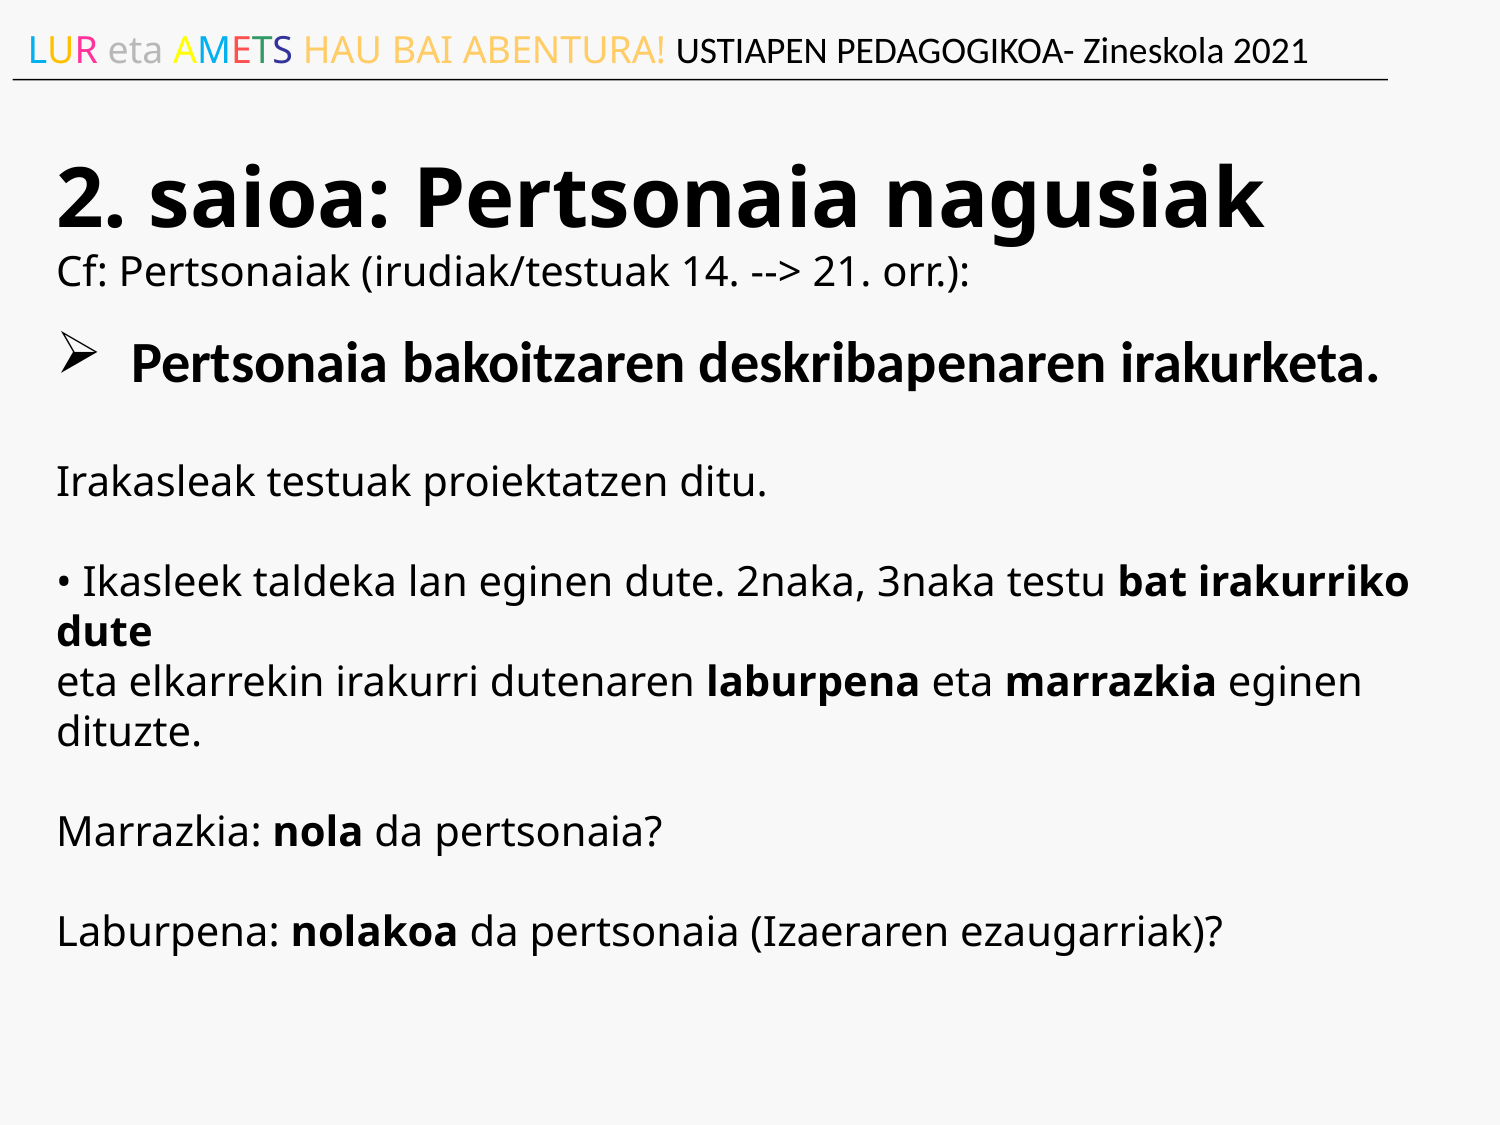

LUR eta AMETS HAU BAI ABENTURA! USTIAPEN PEDAGOGIKOA- Zineskola 2021
2. saioa: Pertsonaia nagusiak
Cf: Pertsonaiak (irudiak/testuak 14. --> 21. orr.):
Pertsonaia bakoitzaren deskribapenaren irakurketa.
Irakasleak testuak proiektatzen ditu.
• Ikasleek taldeka lan eginen dute. 2naka, 3naka testu bat irakurriko dute
eta elkarrekin irakurri dutenaren laburpena eta marrazkia eginen dituzte.
Marrazkia: nola da pertsonaia?
Laburpena: nolakoa da pertsonaia (Izaeraren ezaugarriak)?